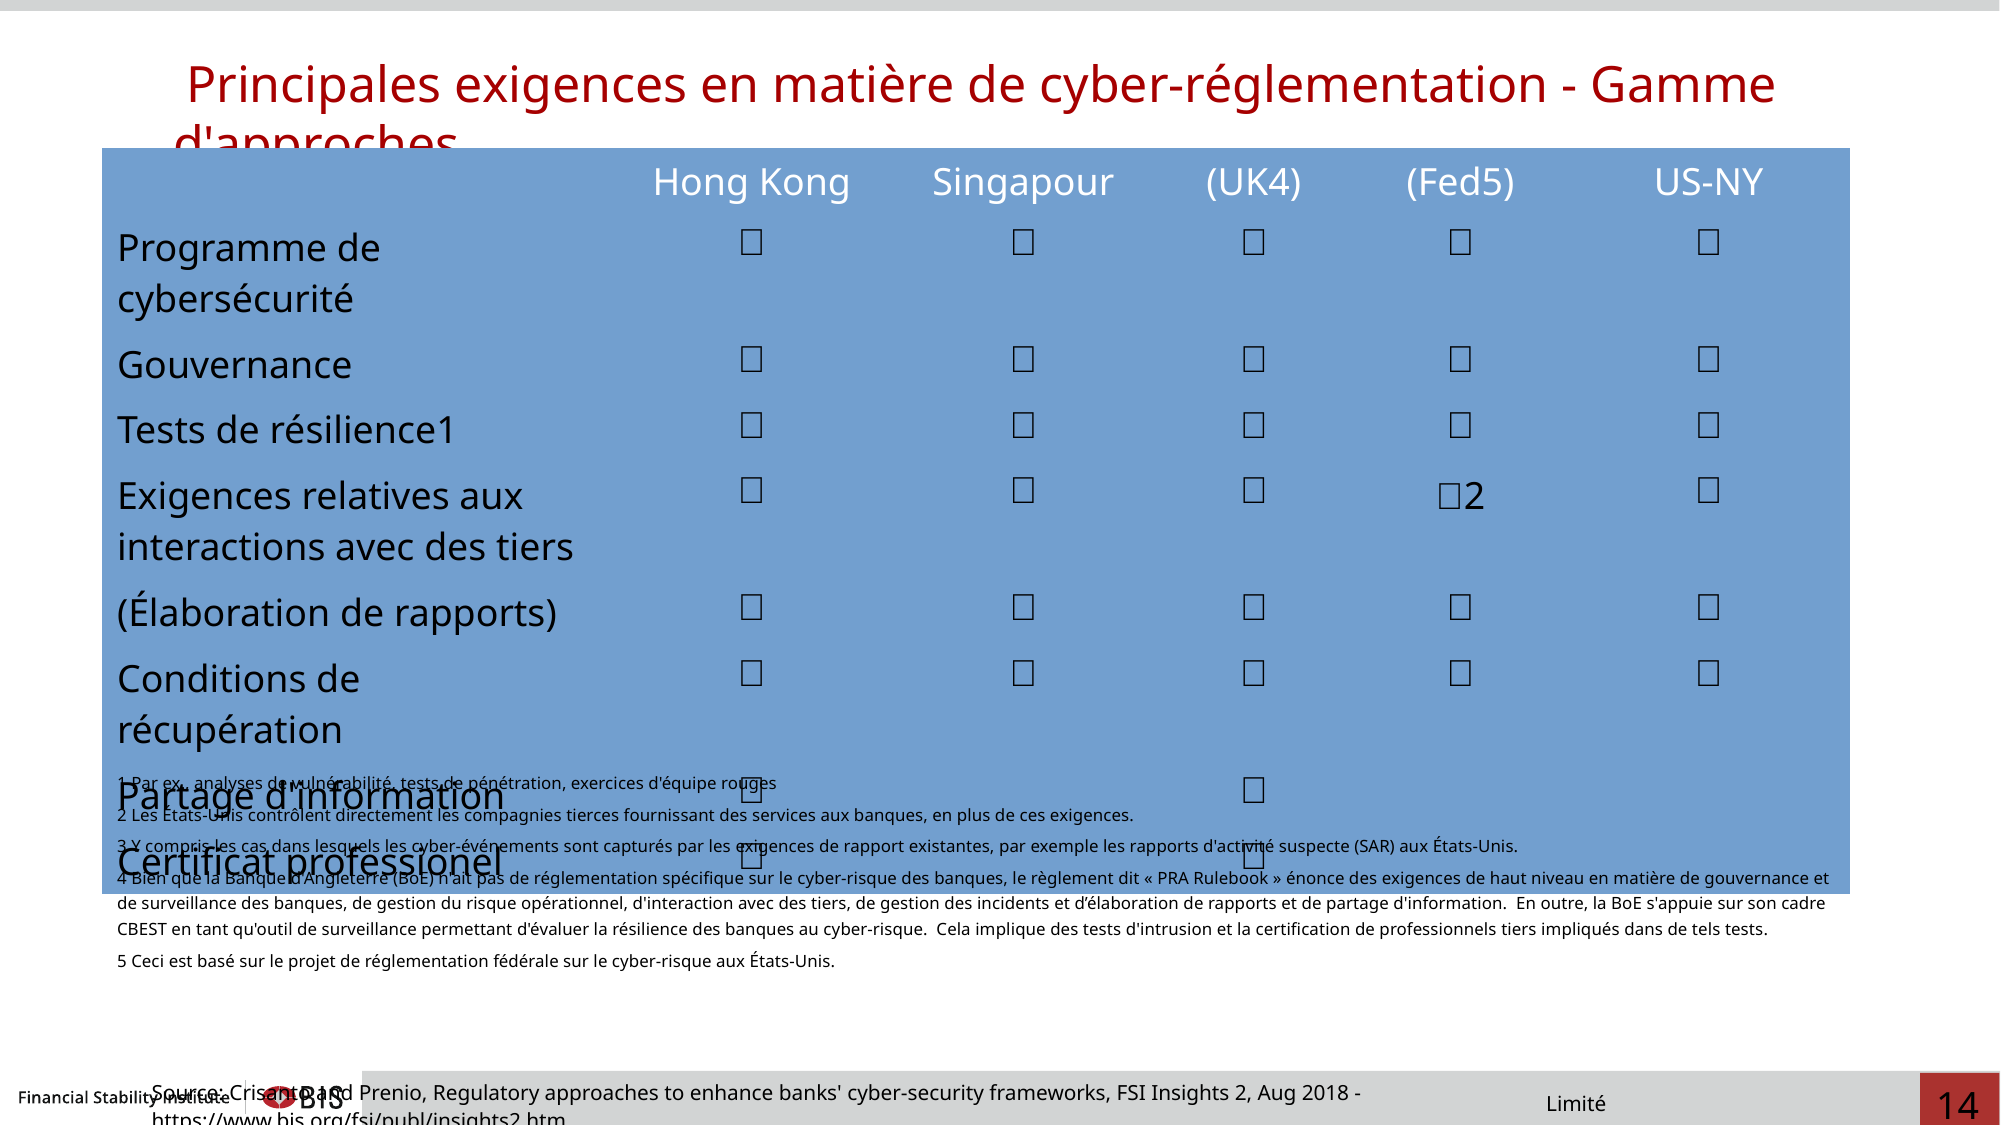

# Principales exigences en matière de cyber-réglementation - Gamme d'approches
| | Hong Kong | Singapour | (UK4) | (Fed5) | US-NY |
| --- | --- | --- | --- | --- | --- |
| Programme de cybersécurité |  |  |  |  |  |
| Gouvernance |  |  |  |  |  |
| Tests de résilience1 |  |  |  |  |  |
| Exigences relatives aux interactions avec des tiers |  |  |  | 2 |  |
| (Élaboration de rapports) |  |  |  |  |  |
| Conditions de récupération |  |  |  |  |  |
| Partage d'information |  | |  | | |
| Certificat professionel |  | |  | | |
1 Par ex., analyses de vulnérabilité, tests de pénétration, exercices d'équipe rouges
2 Les États-Unis contrôlent directement les compagnies tierces fournissant des services aux banques, en plus de ces exigences.
3 Y compris les cas dans lesquels les cyber-événements sont capturés par les exigences de rapport existantes, par exemple les rapports d'activité suspecte (SAR) aux États-Unis.
4 Bien que la Banque d'Angleterre (BoE) n'ait pas de réglementation spécifique sur le cyber-risque des banques, le règlement dit « PRA Rulebook » énonce des exigences de haut niveau en matière de gouvernance et de surveillance des banques, de gestion du risque opérationnel, d'interaction avec des tiers, de gestion des incidents et d’élaboration de rapports et de partage d'information. En outre, la BoE s'appuie sur son cadre CBEST en tant qu'outil de surveillance permettant d'évaluer la résilience des banques au cyber-risque. Cela implique des tests d'intrusion et la certification de professionnels tiers impliqués dans de tels tests.
5 Ceci est basé sur le projet de réglementation fédérale sur le cyber-risque aux États-Unis.
Source: Crisanto and Prenio, Regulatory approaches to enhance banks' cyber-security frameworks, FSI Insights 2, Aug 2018 - https://www.bis.org/fsi/publ/insights2.htm